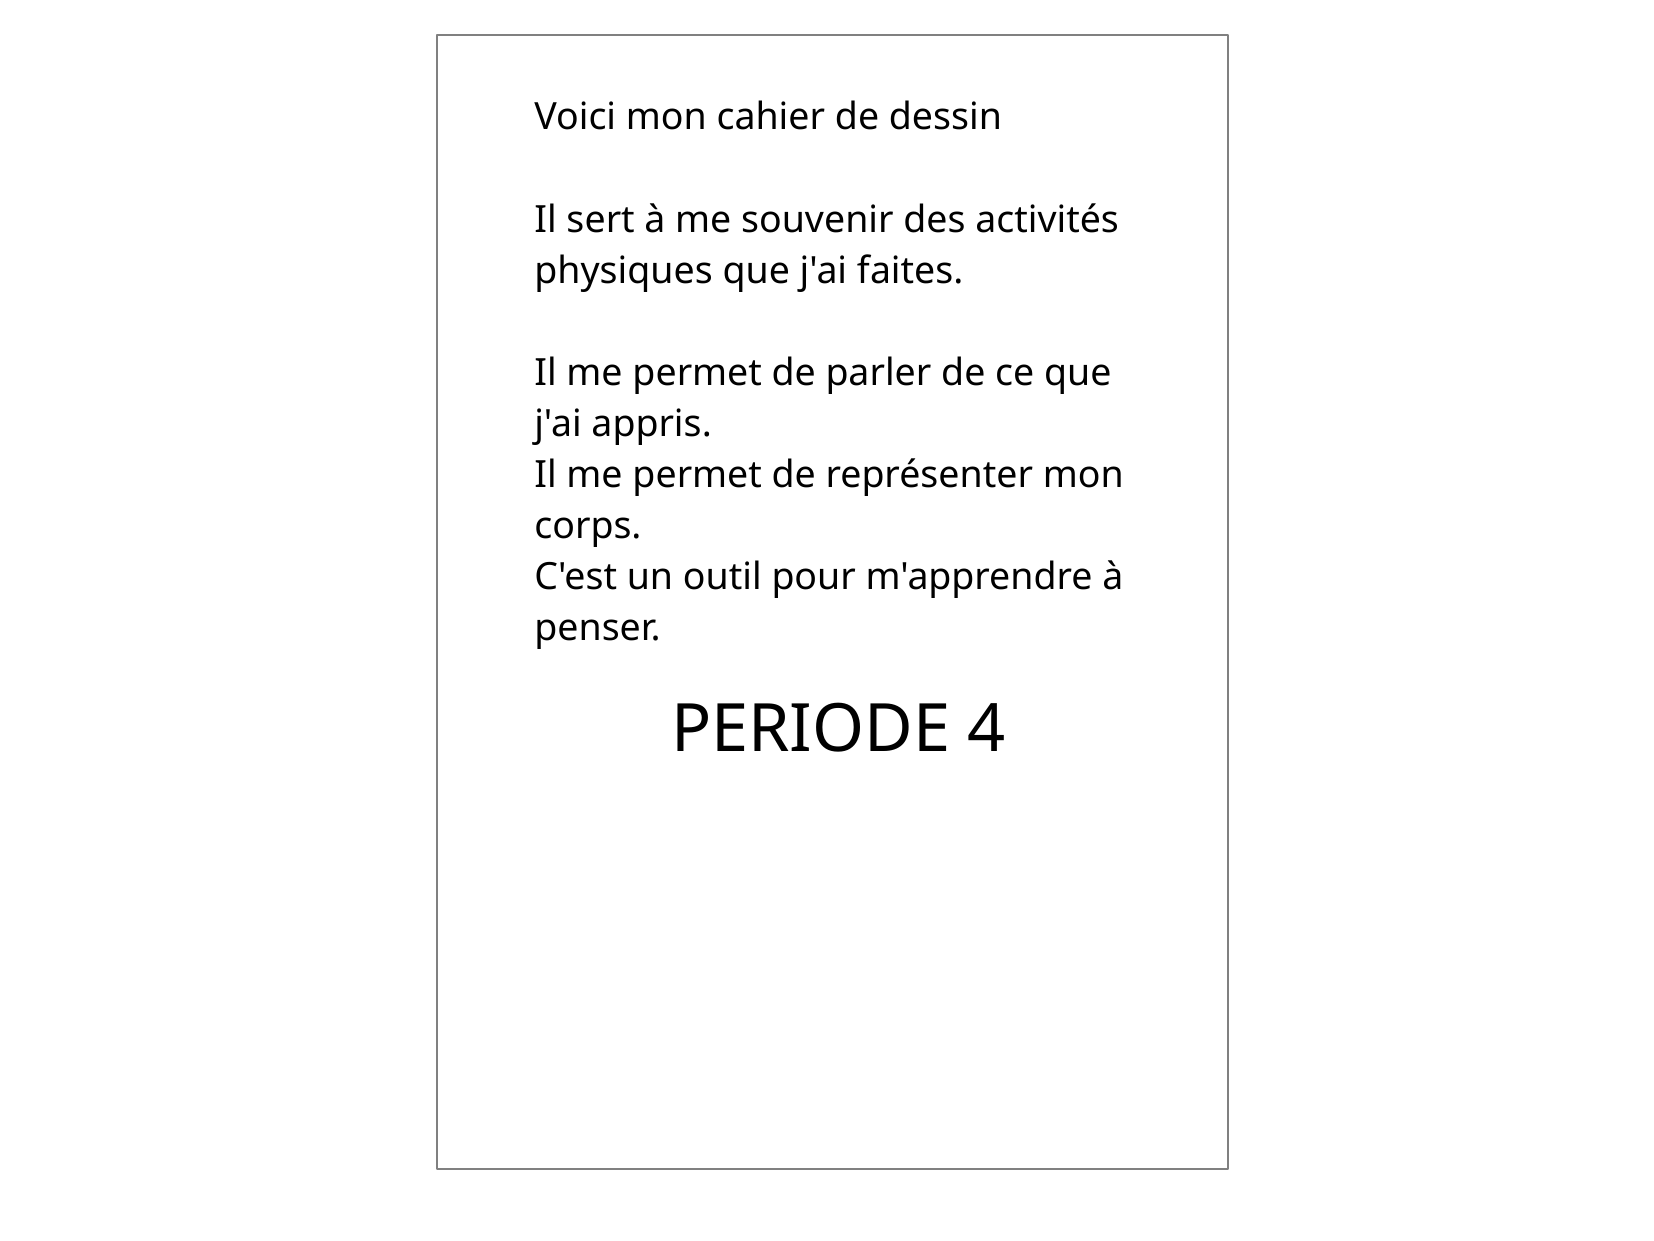

Voici mon cahier de dessin
Il sert à me souvenir des activités physiques que j'ai faites.
Il me permet de parler de ce que j'ai appris.
Il me permet de représenter mon corps.
C'est un outil pour m'apprendre à penser.
PERIODE 4